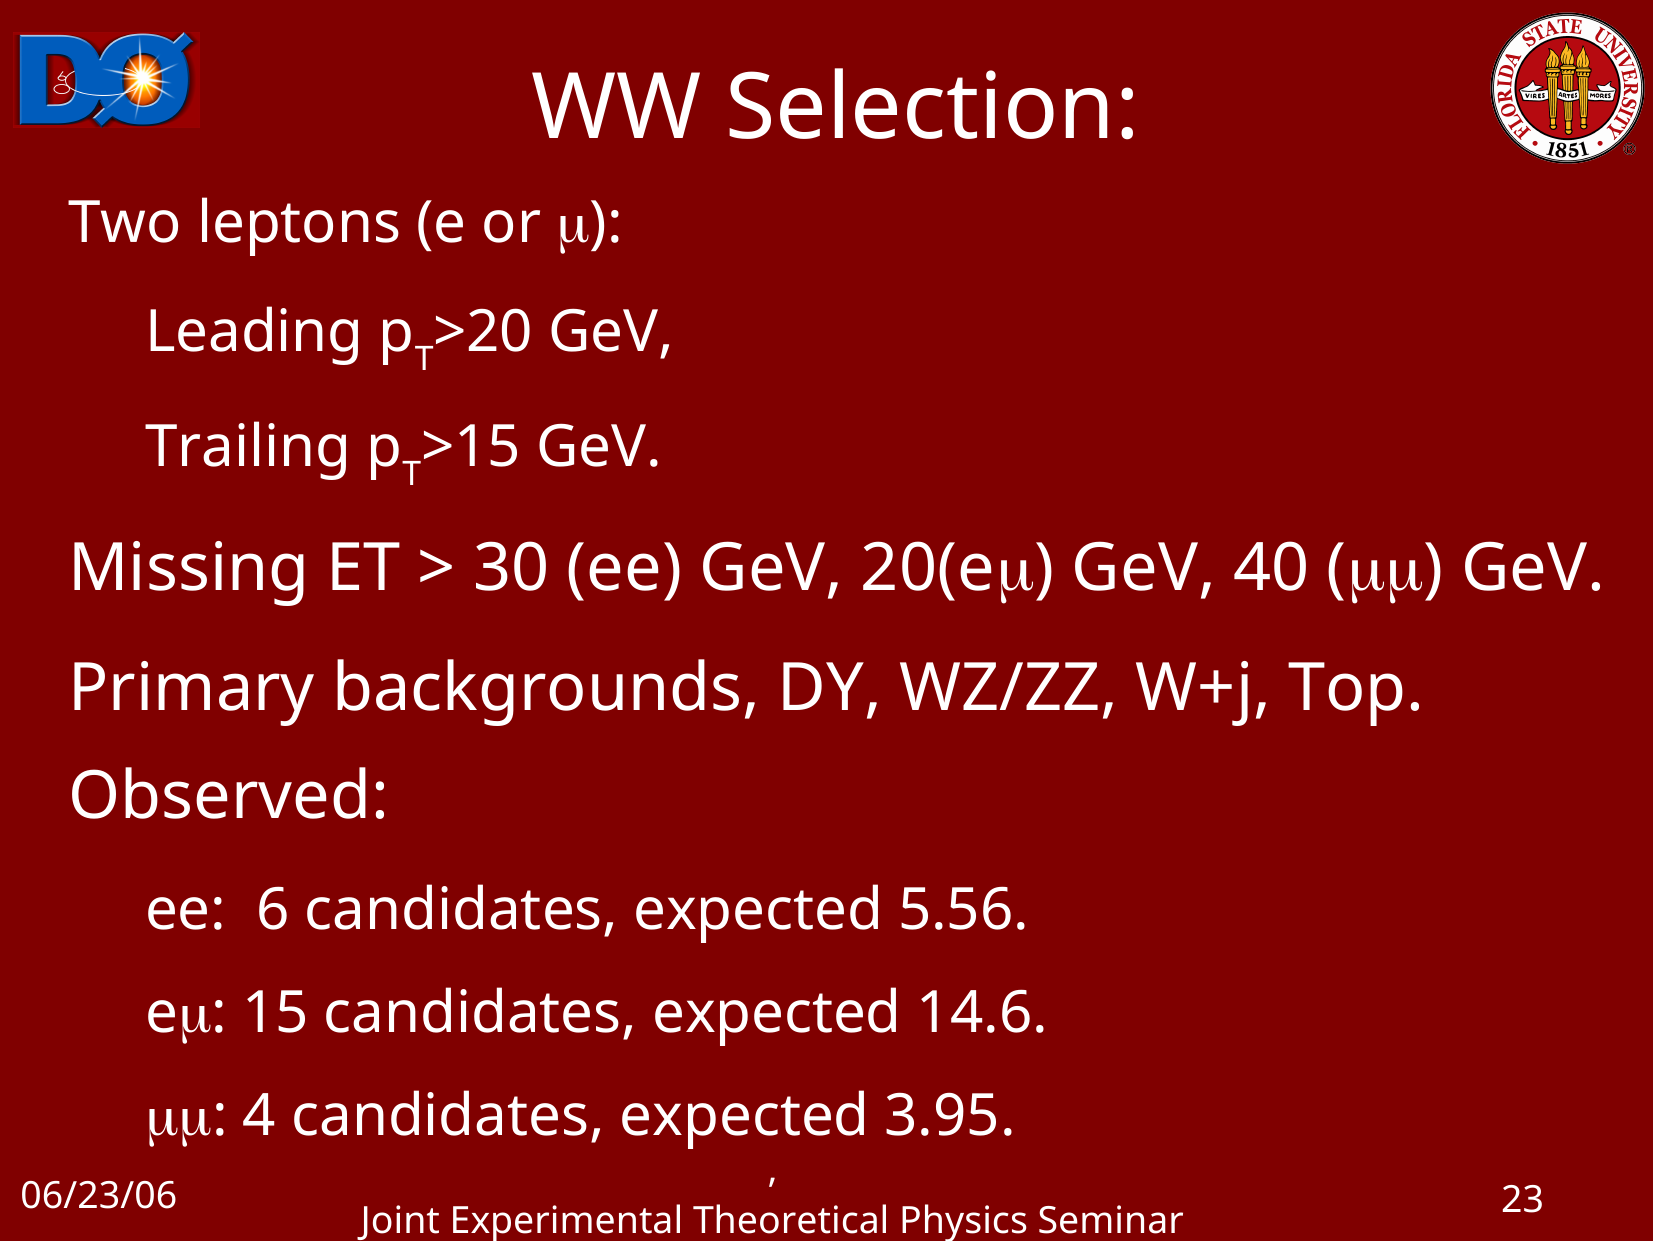

# WW Selection:
Two leptons (e or m):
Leading pT>20 GeV,
Trailing pT>15 GeV.
Missing ET > 30 (ee) GeV, 20(em) GeV, 40 (mm) GeV.
Primary backgrounds, DY, WZ/ZZ, W+j, Top.
Observed:
ee: 6 candidates, expected 5.56.
em: 15 candidates, expected 14.6.
mm: 4 candidates, expected 3.95.